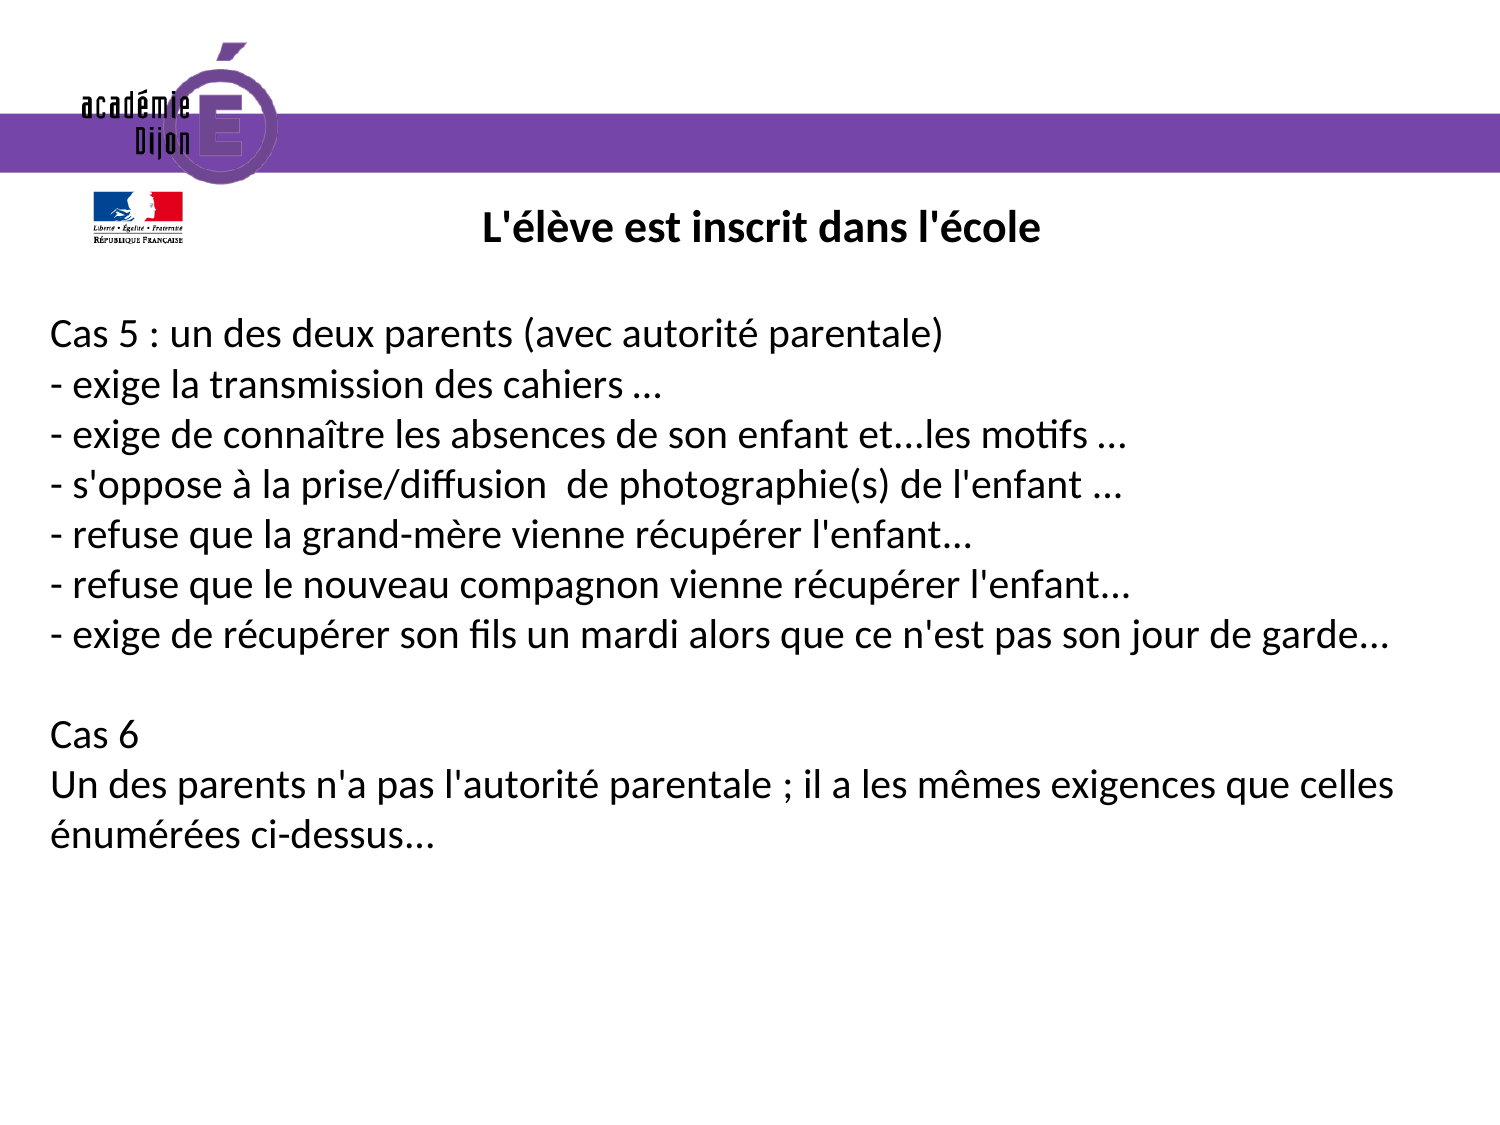

L'élève est inscrit dans l'école
Cas 5 : un des deux parents (avec autorité parentale)
- exige la transmission des cahiers …
- exige de connaître les absences de son enfant et...les motifs …
- s'oppose à la prise/diffusion de photographie(s) de l'enfant ...
- refuse que la grand-mère vienne récupérer l'enfant...
- refuse que le nouveau compagnon vienne récupérer l'enfant...
- exige de récupérer son fils un mardi alors que ce n'est pas son jour de garde...
Cas 6
Un des parents n'a pas l'autorité parentale ; il a les mêmes exigences que celles énumérées ci-dessus...